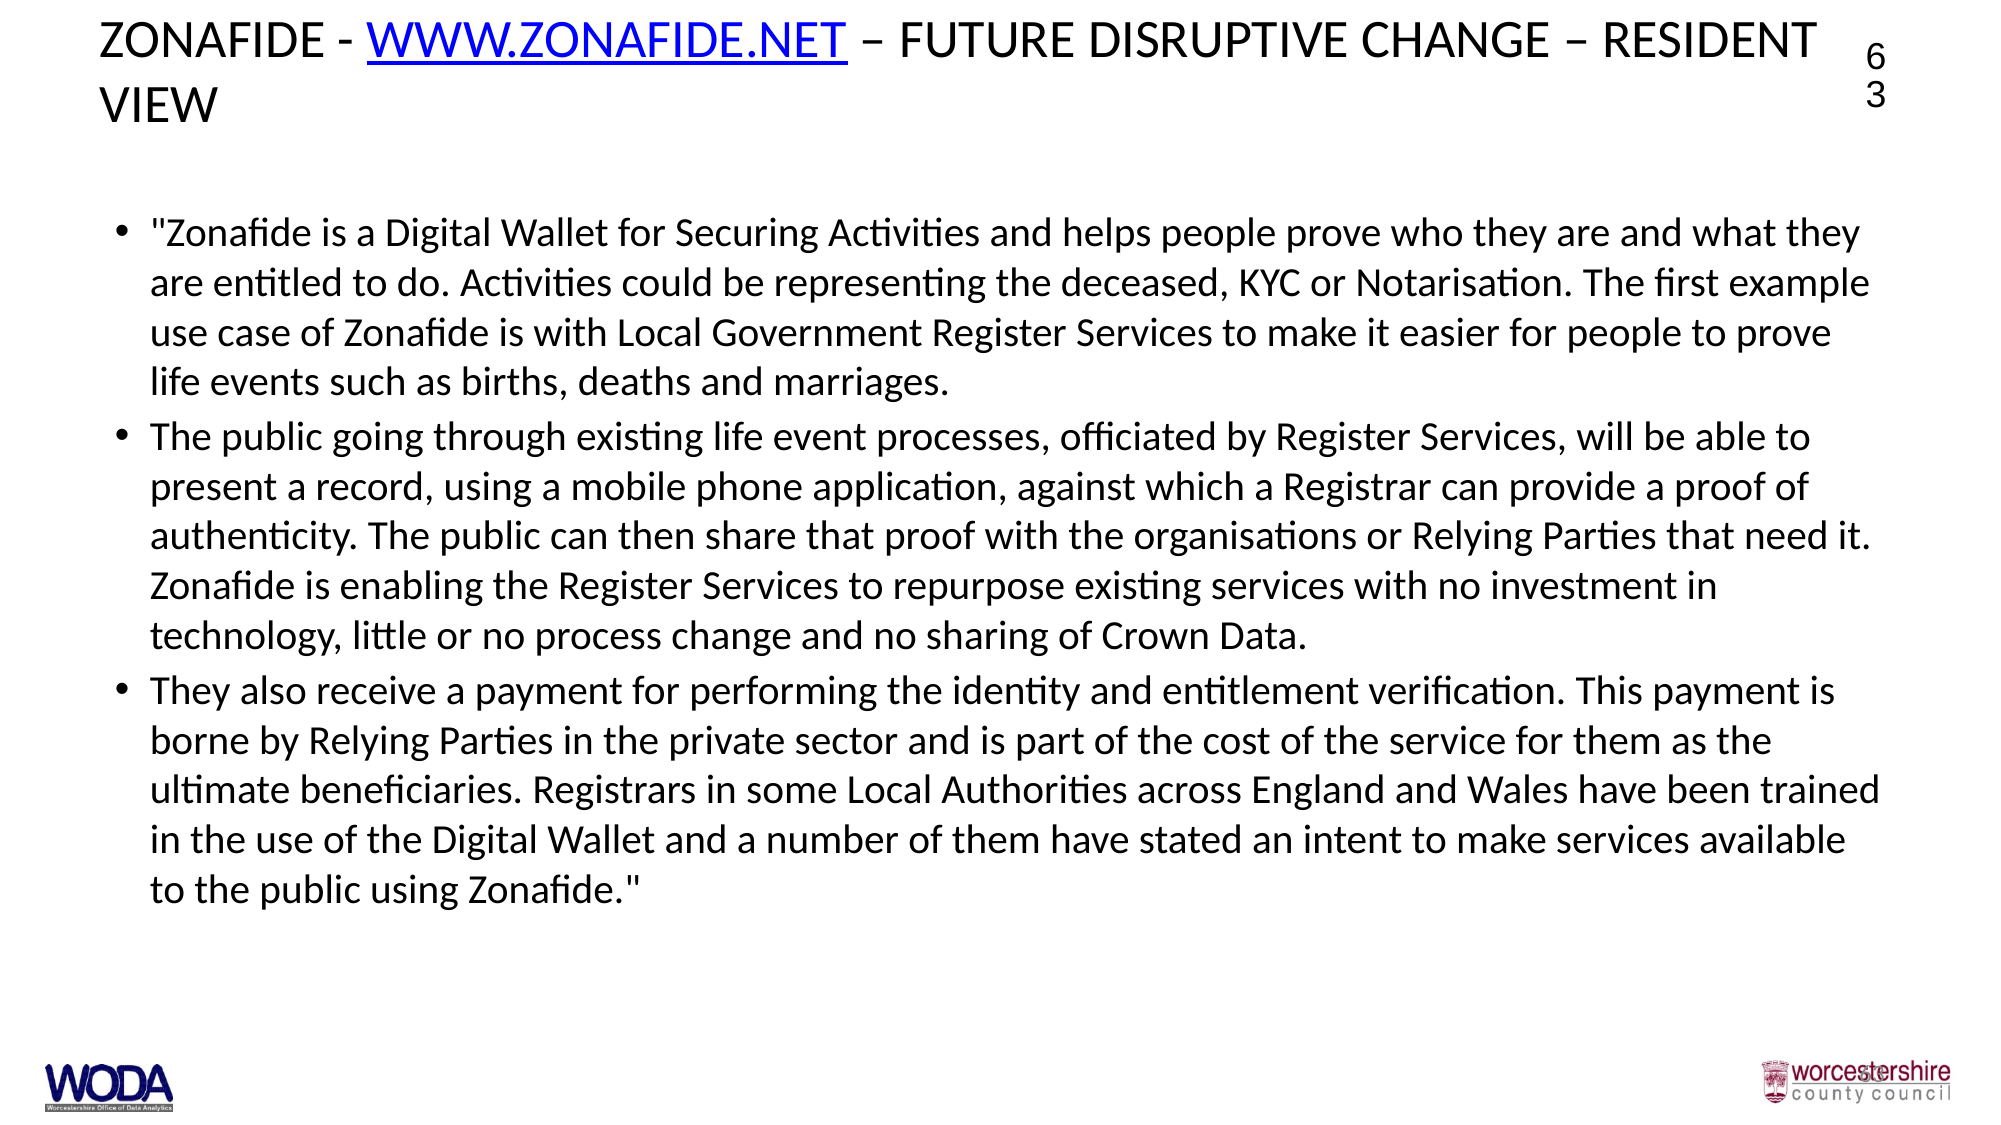

# ZONAFIDE - WWW.ZONAFIDE.NET – FUTURE DISRUPTIVE CHANGE – RESIDENT VIEW
"Zonafide is a Digital Wallet for Securing Activities and helps people prove who they are and what they are entitled to do. Activities could be representing the deceased, KYC or Notarisation. The first example use case of Zonafide is with Local Government Register Services to make it easier for people to prove life events such as births, deaths and marriages.
The public going through existing life event processes, officiated by Register Services, will be able to present a record, using a mobile phone application, against which a Registrar can provide a proof of authenticity. The public can then share that proof with the organisations or Relying Parties that need it. Zonafide is enabling the Register Services to repurpose existing services with no investment in technology, little or no process change and no sharing of Crown Data.
They also receive a payment for performing the identity and entitlement verification. This payment is borne by Relying Parties in the private sector and is part of the cost of the service for them as the ultimate beneficiaries. Registrars in some Local Authorities across England and Wales have been trained in the use of the Digital Wallet and a number of them have stated an intent to make services available to the public using Zonafide."